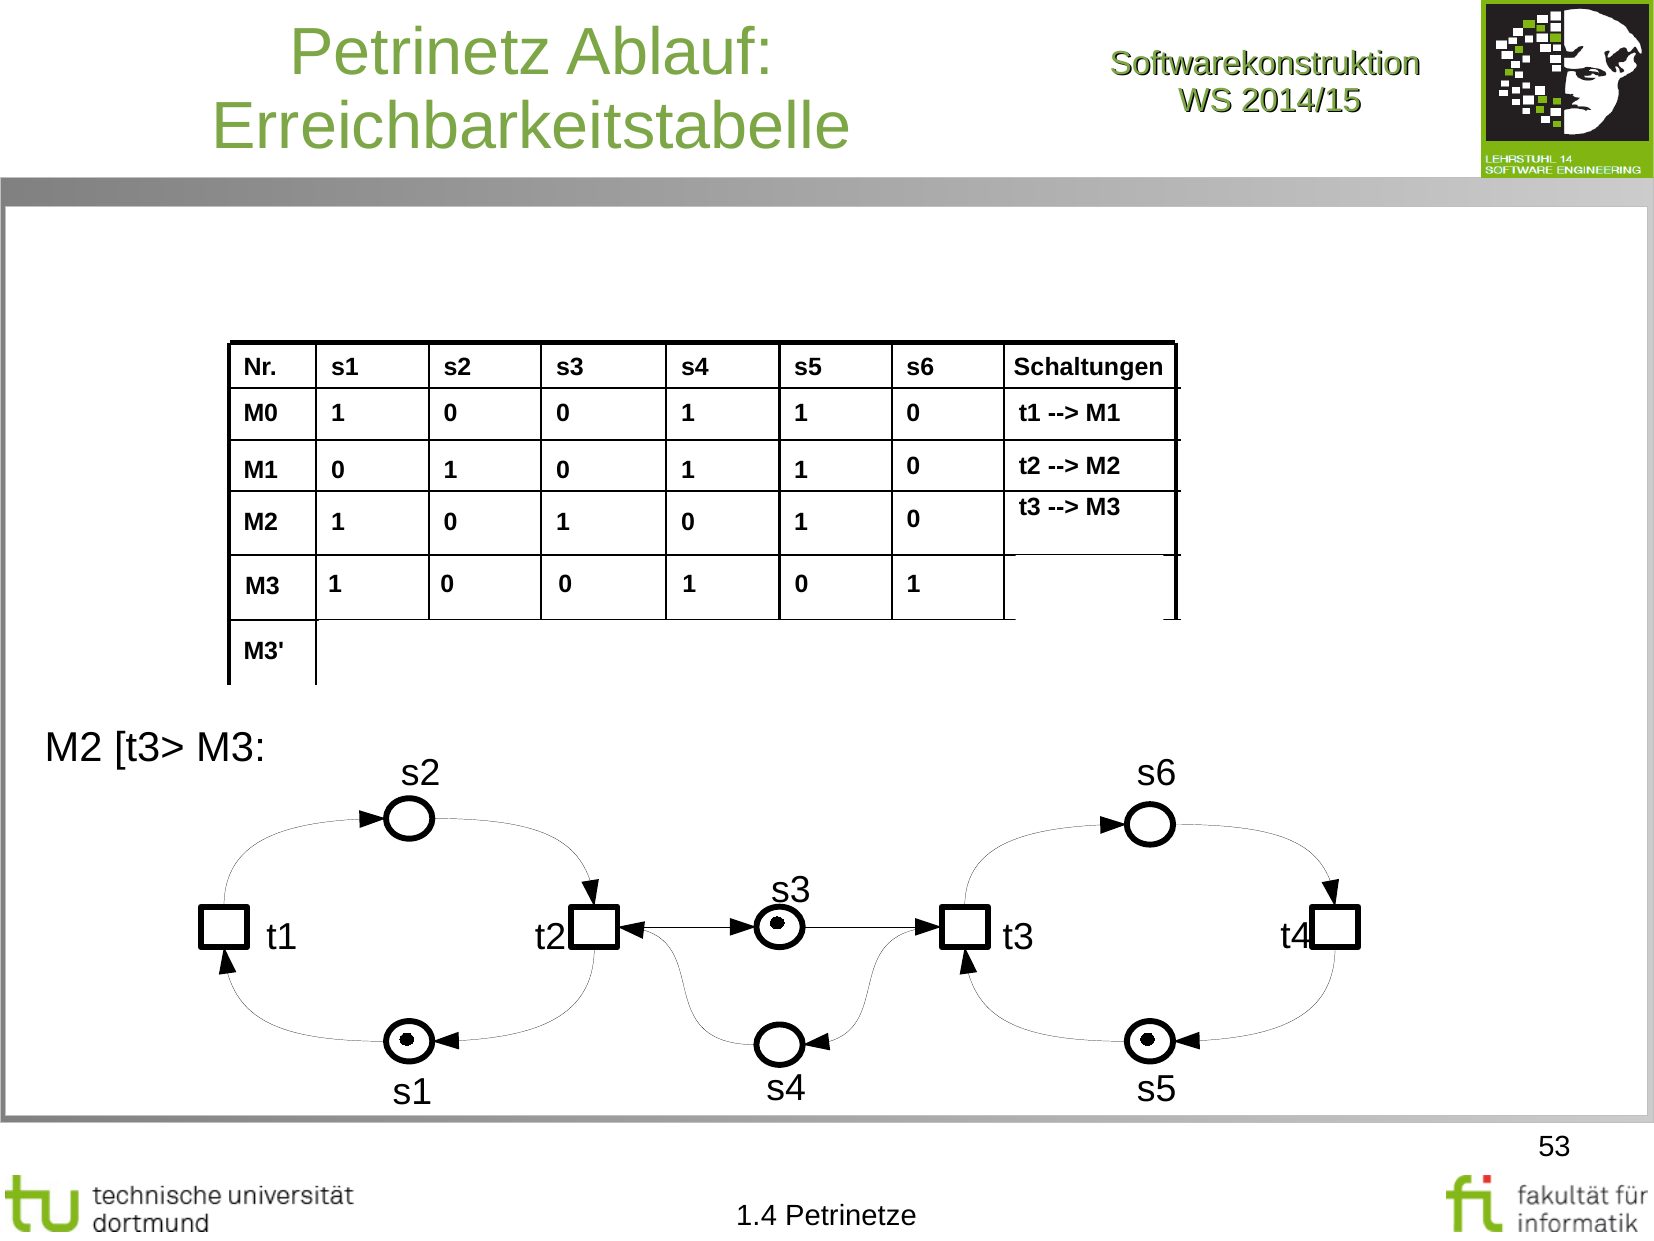

# Petrinetz Ablauf: Erreichbarkeitstabelle
Nr.
s1
s2
s3
s4
s5
s6
Schaltungen
M0
1
0
0
1
1
0
t1 --> M1
0
t2 --> M2
M1
0
1
0
1
1
t3 --> M3
0
M2
1
0
1
0
1
t1 --> M4
t4 --> M0
1
0
0
1
0
1
M3
t2 --> M5
t3 --> M6
0
M3'
0
1
1
0
1
M2 [t3> M3:
s2
s6
s3
t4
t1
t2
t3
s4
s5
s1
53
1.4 Petrinetze